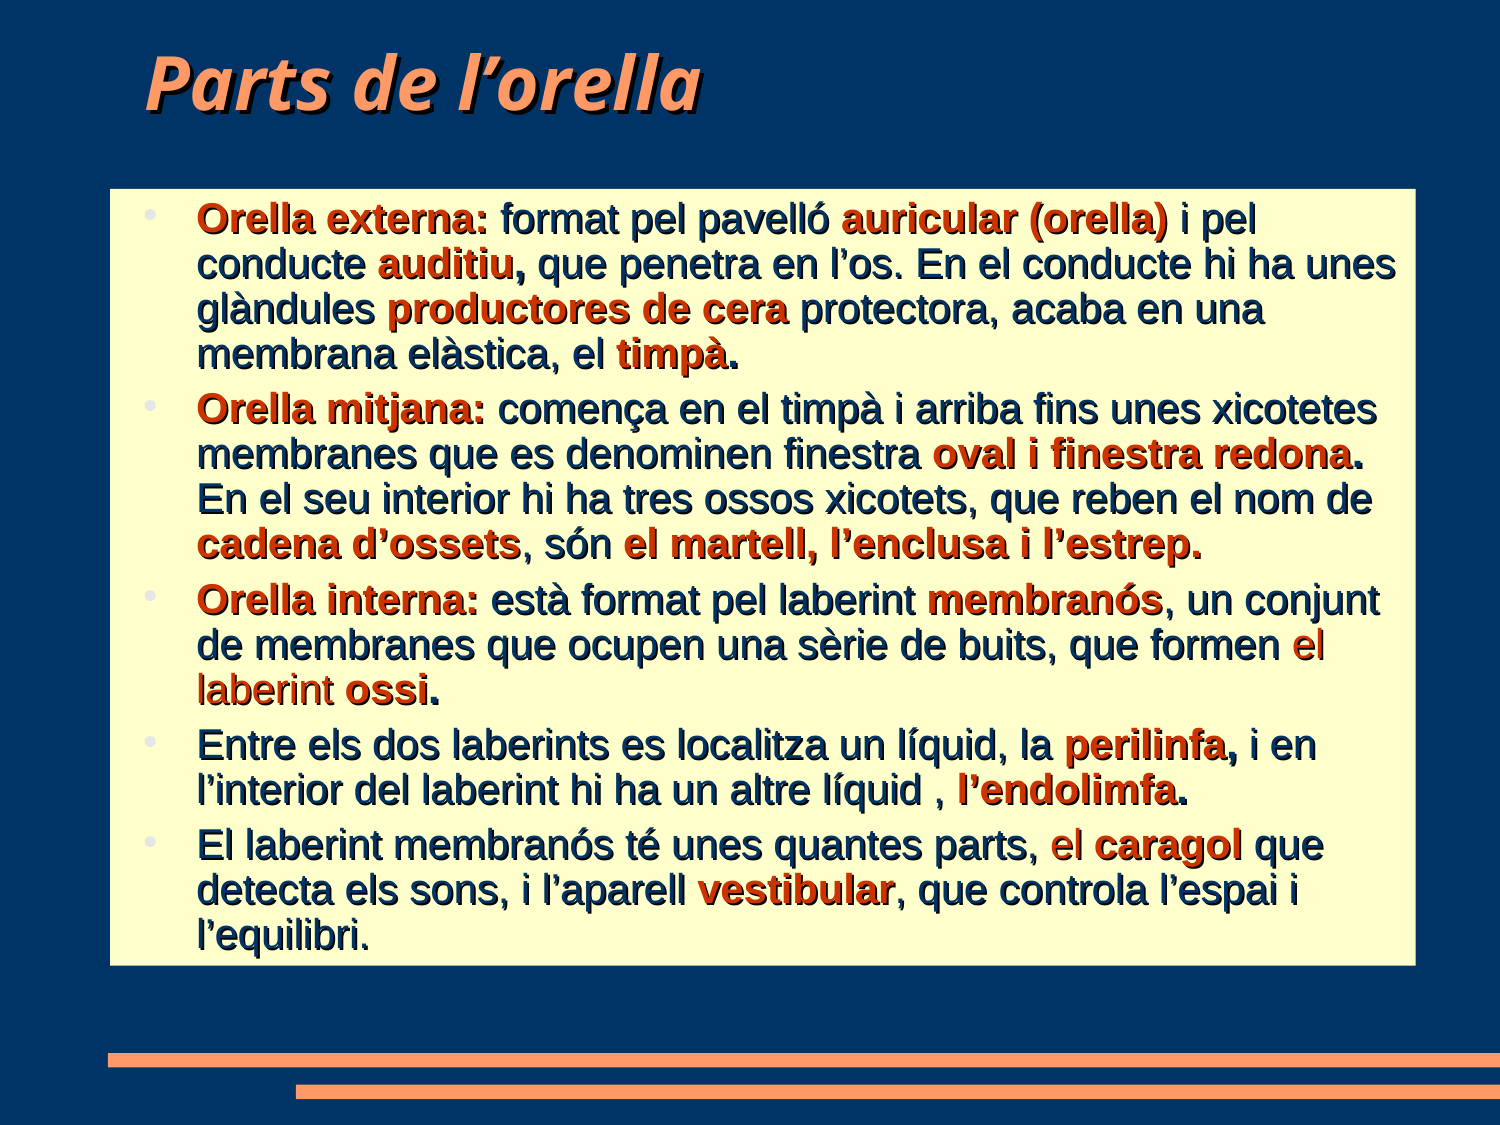

# Parts de l’orella
Orella externa: format pel pavelló auricular (orella) i pel conducte auditiu, que penetra en l’os. En el conducte hi ha unes glàndules productores de cera protectora, acaba en una membrana elàstica, el timpà.
Orella mitjana: comença en el timpà i arriba fins unes xicotetes membranes que es denominen finestra oval i finestra redona. En el seu interior hi ha tres ossos xicotets, que reben el nom de cadena d’ossets, són el martell, l’enclusa i l’estrep.
Orella interna: està format pel laberint membranós, un conjunt de membranes que ocupen una sèrie de buits, que formen el laberint ossi.
Entre els dos laberints es localitza un líquid, la perilinfa, i en l’interior del laberint hi ha un altre líquid , l’endolimfa.
El laberint membranós té unes quantes parts, el caragol que detecta els sons, i l’aparell vestibular, que controla l’espai i l’equilibri.